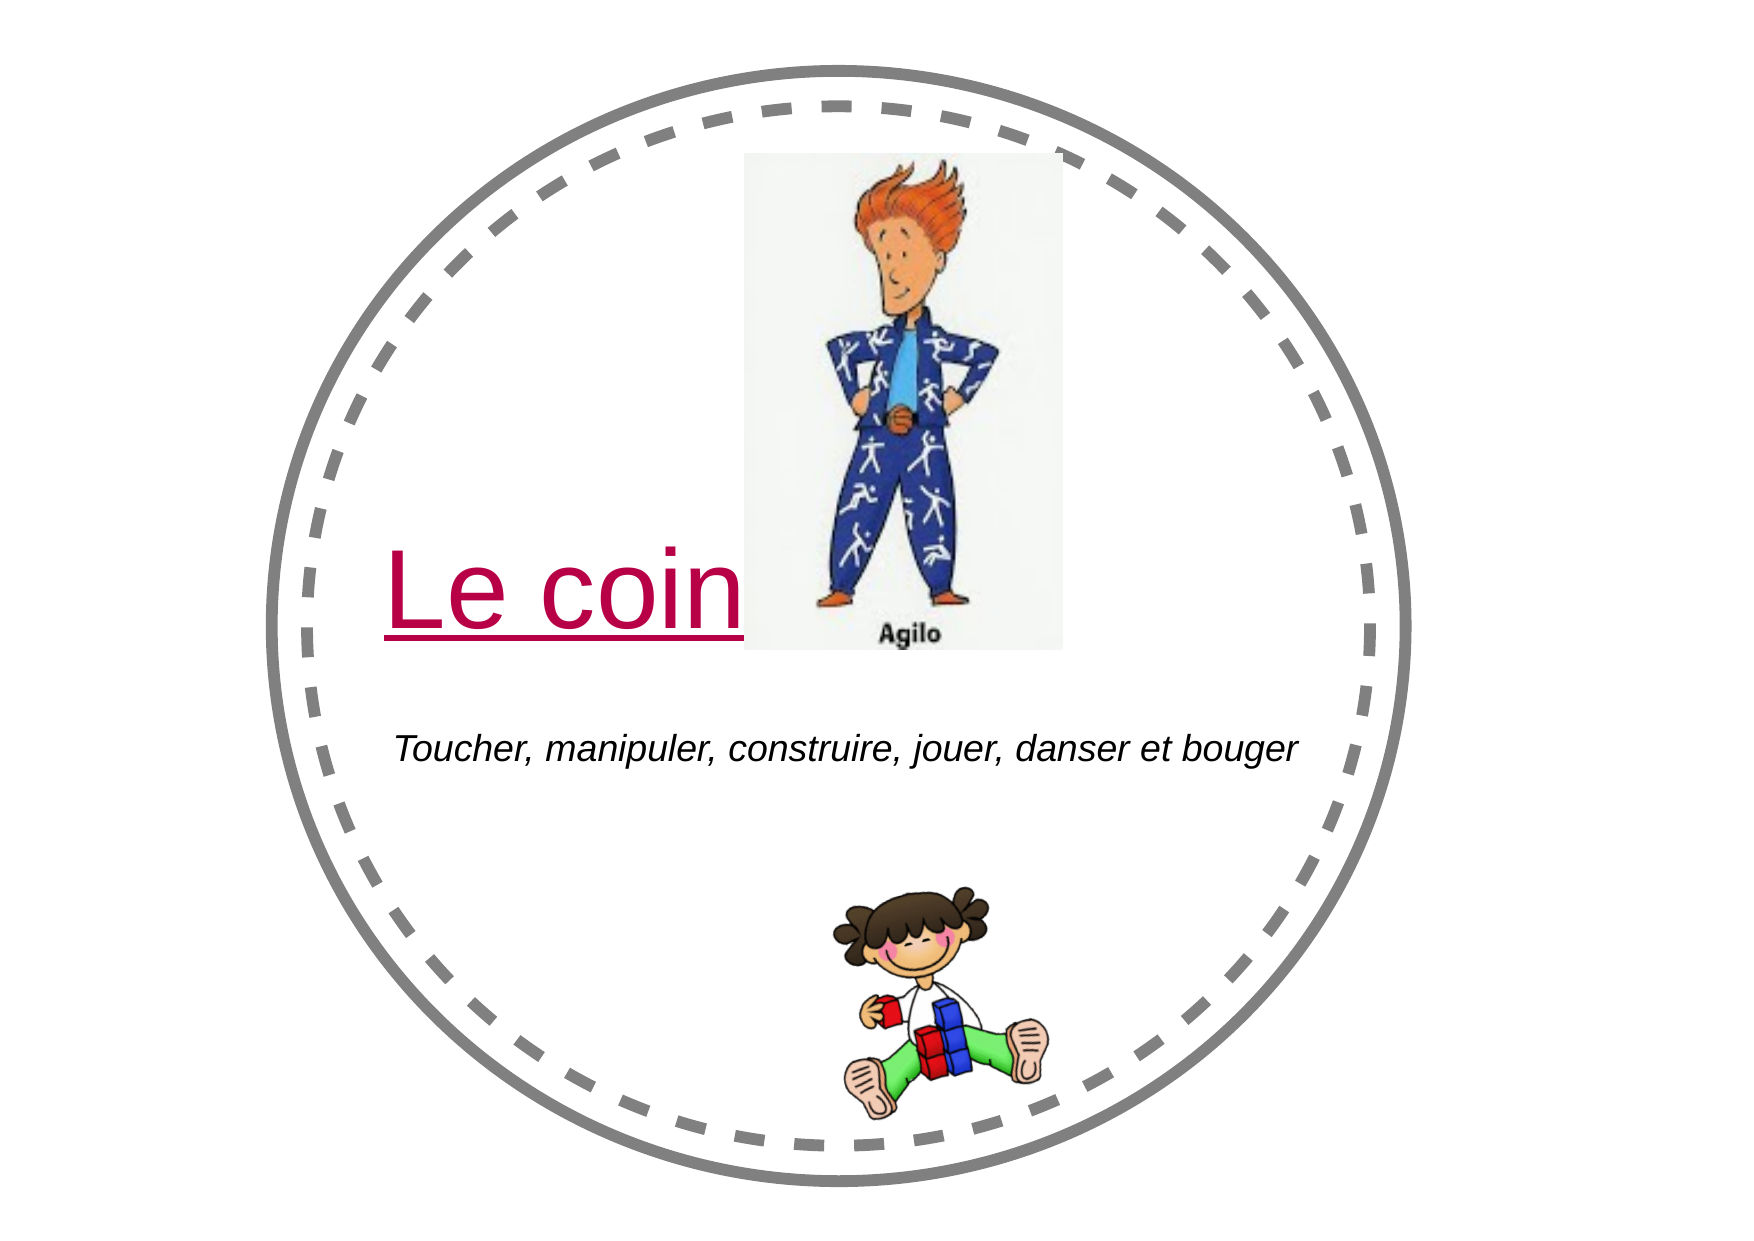

Espace logico / mathématiques
Le coin
Toucher, manipuler, construire, jouer, danser et bouger